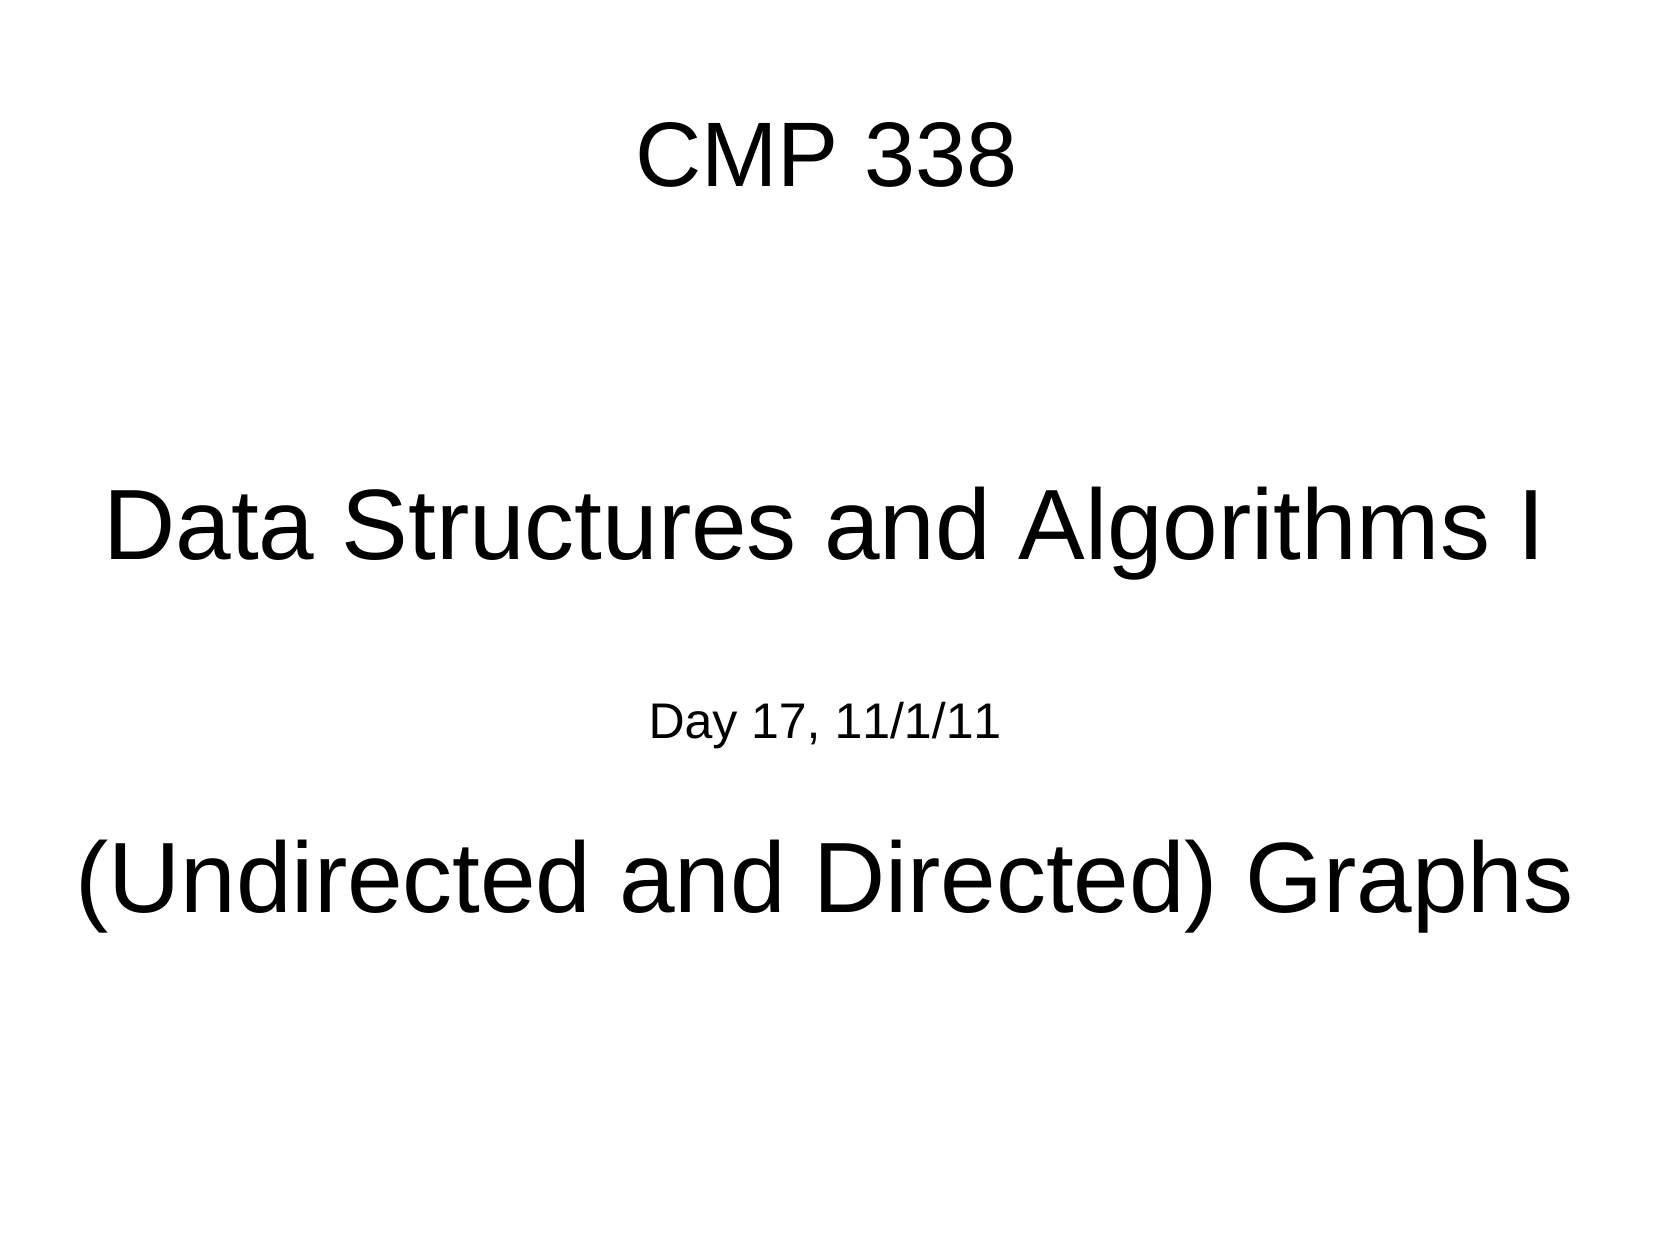

# CMP 338
Data Structures and Algorithms I
Day 17, 11/1/11
(Undirected and Directed) Graphs